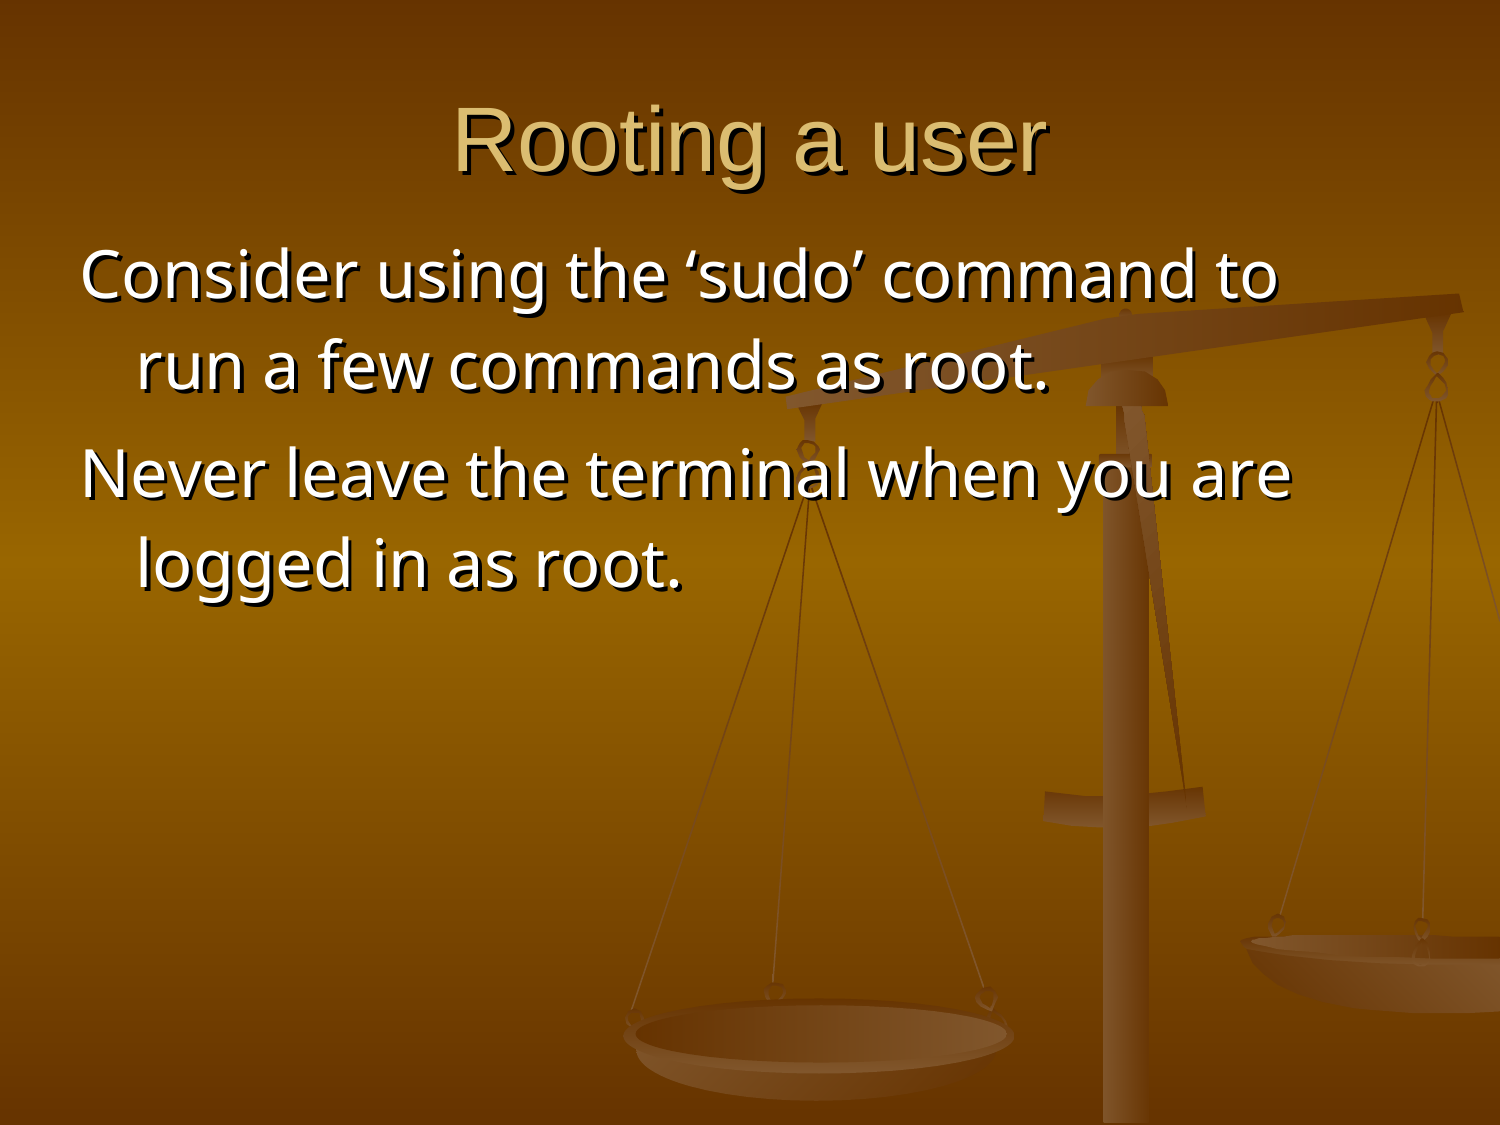

# Rooting a user
Consider using the ‘sudo’ command to run a few commands as root.
Never leave the terminal when you are logged in as root.